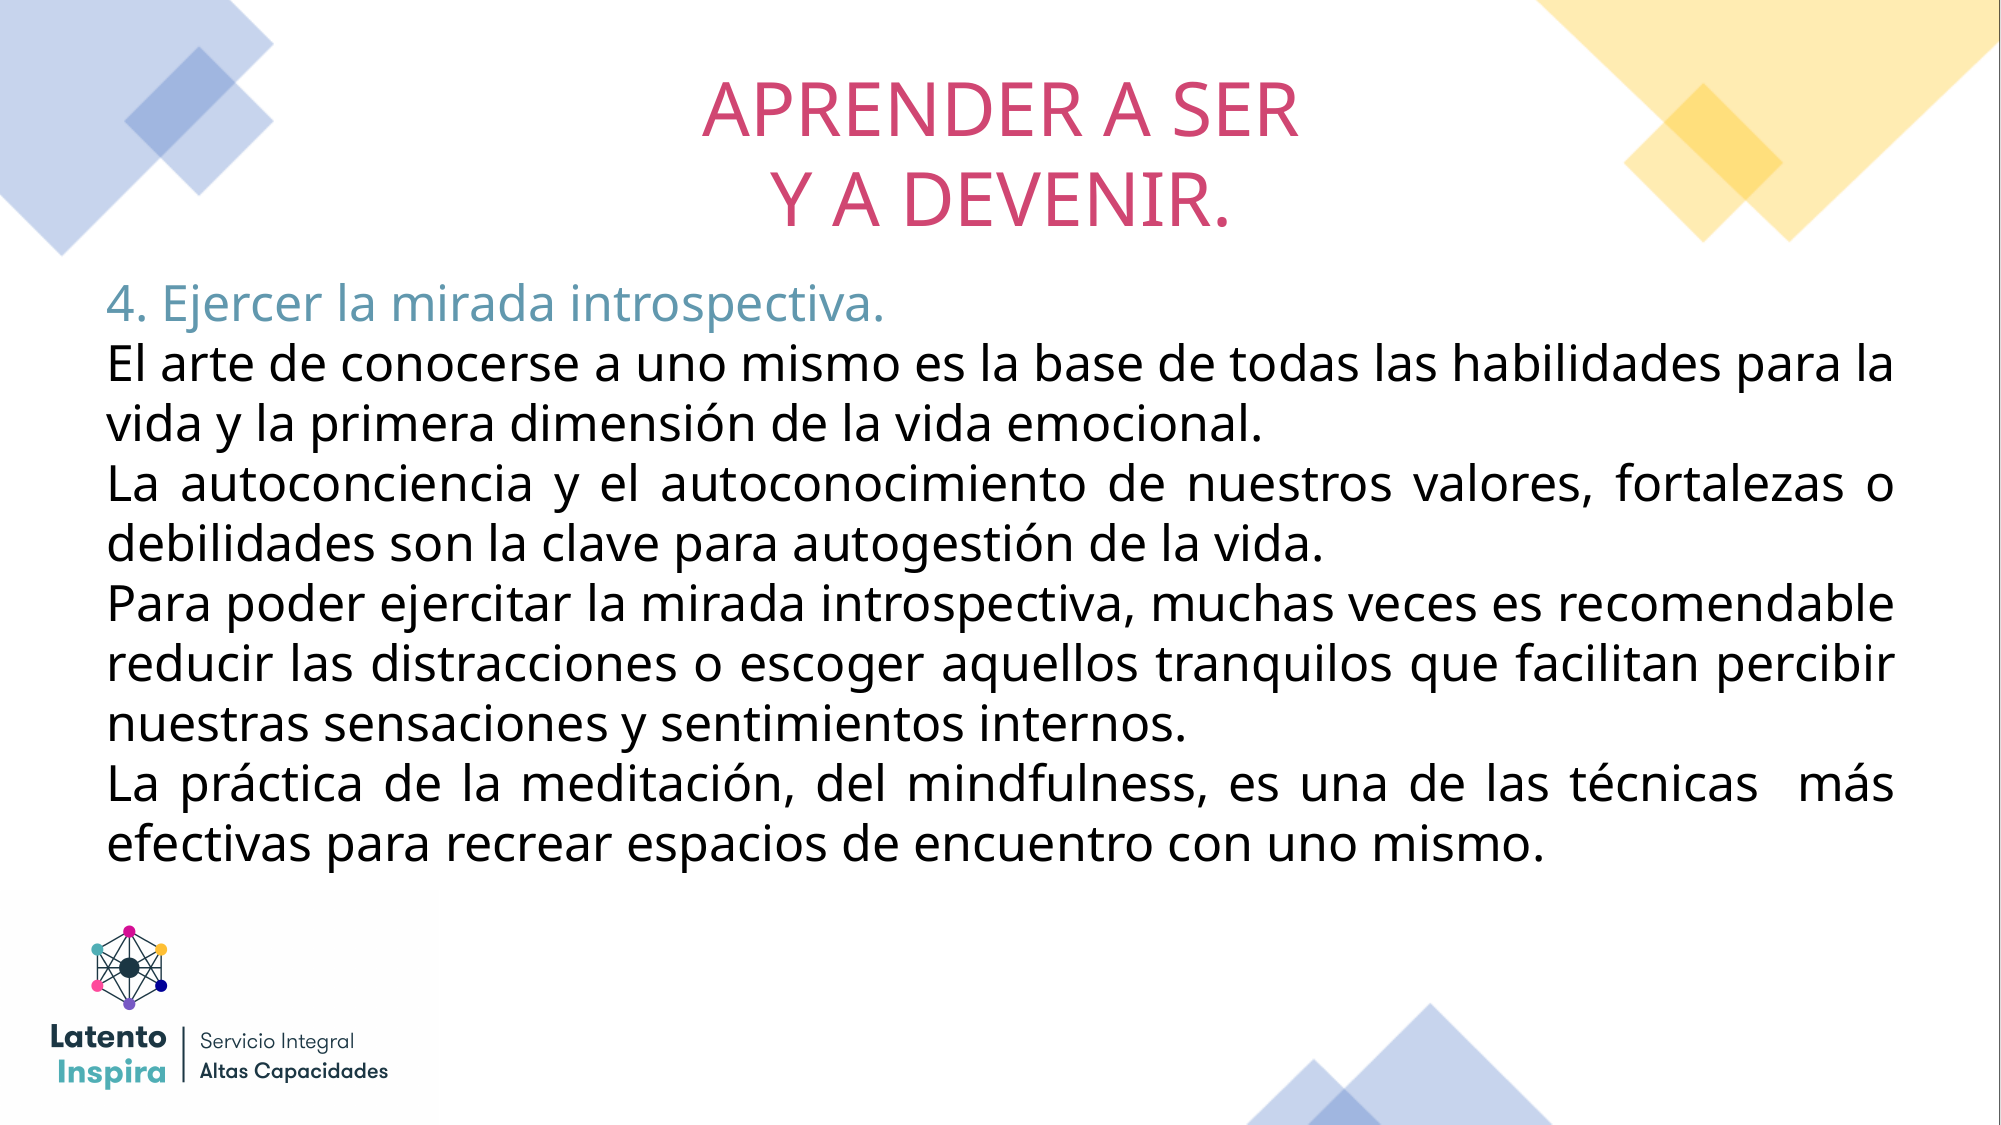

APRENDER A SER
Y A DEVENIR.
4. Ejercer la mirada introspectiva.
El arte de conocerse a uno mismo es la base de todas las habilidades para la vida y la primera dimensión de la vida emocional.
La autoconciencia y el autoconocimiento de nuestros valores, fortalezas o debilidades son la clave para autogestión de la vida.
Para poder ejercitar la mirada introspectiva, muchas veces es recomendable reducir las distracciones o escoger aquellos tranquilos que facilitan percibir nuestras sensaciones y sentimientos internos.
La práctica de la meditación, del mindfulness, es una de las técnicas más efectivas para recrear espacios de encuentro con uno mismo.